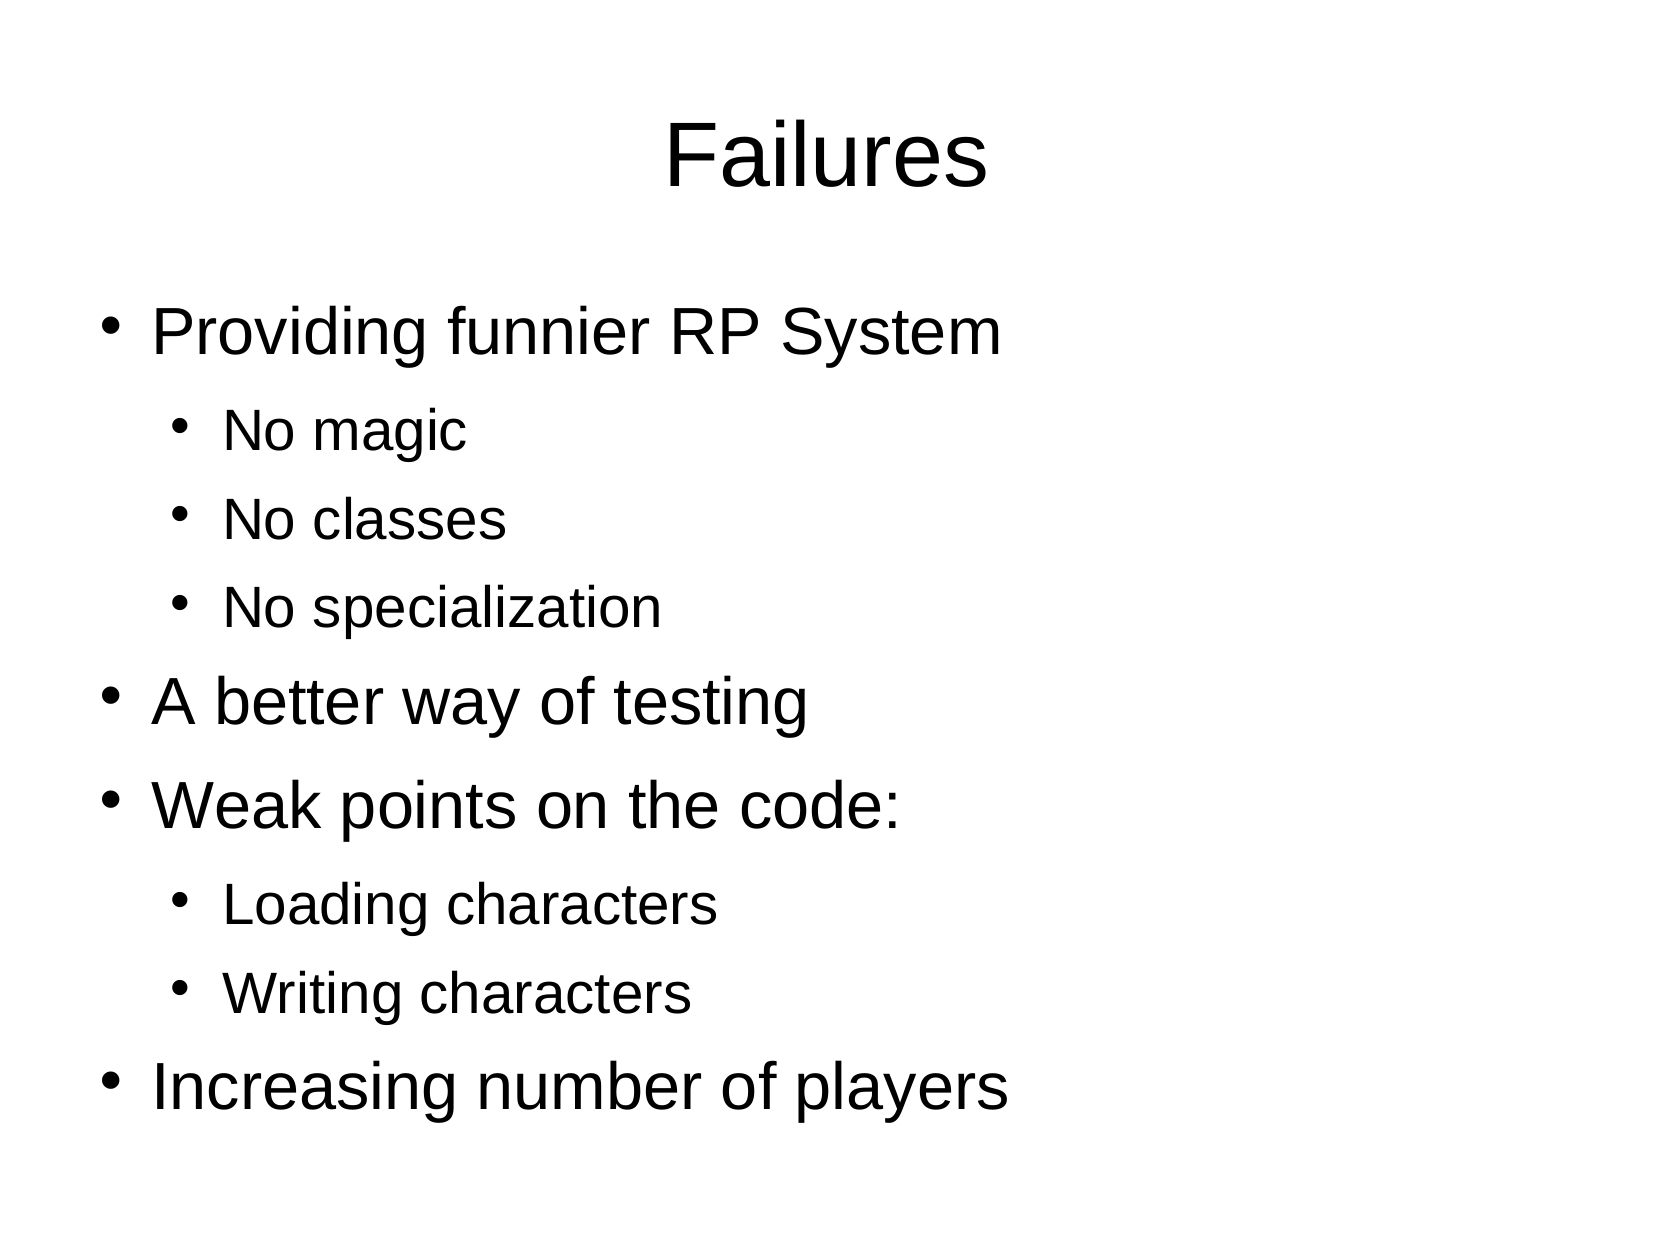

# Failures
Providing funnier RP System
No magic
No classes
No specialization
A better way of testing
Weak points on the code:
Loading characters
Writing characters
Increasing number of players